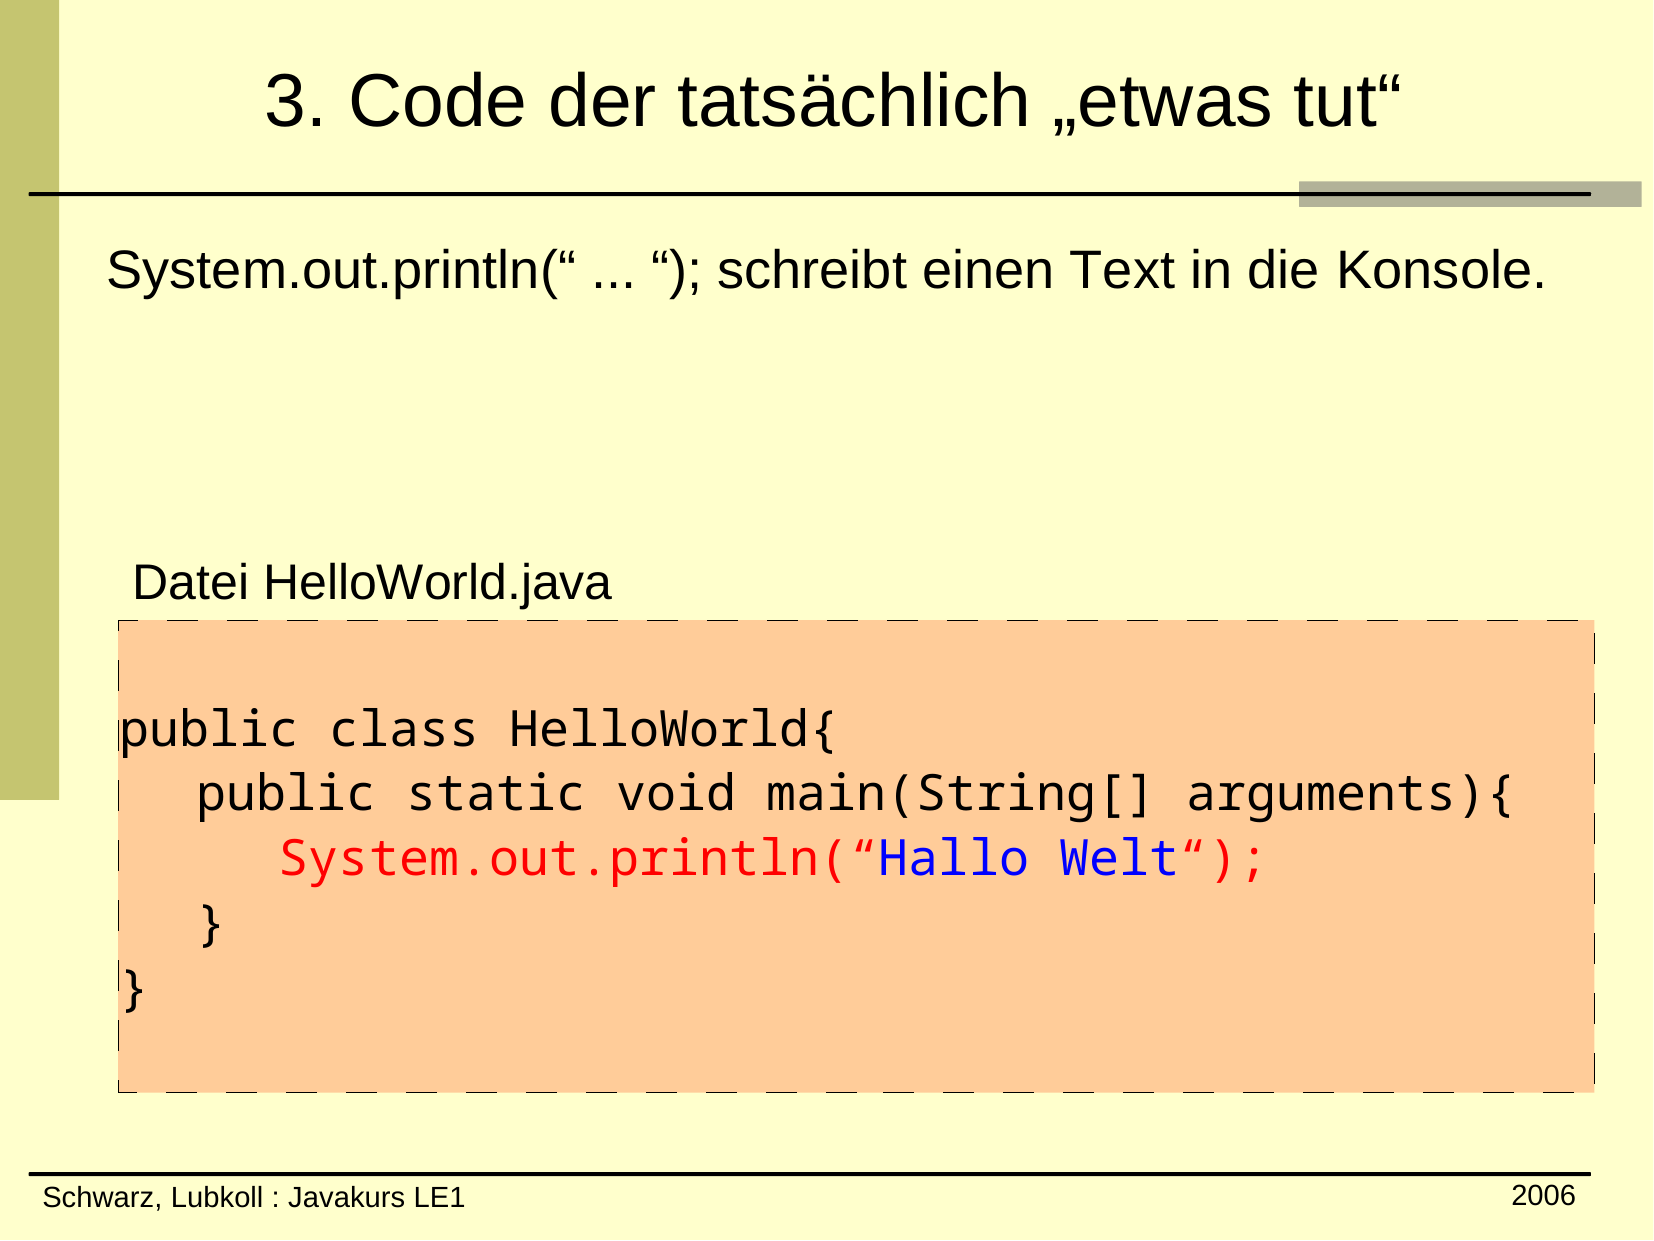

# 3. Code der tatsächlich „etwas tut“
System.out.println(“ ... “); schreibt einen Text in die Konsole.
Datei HelloWorld.java
public class HelloWorld{
public static void main(String[] arguments){
System.out.println(“Hallo Welt“);
}
}